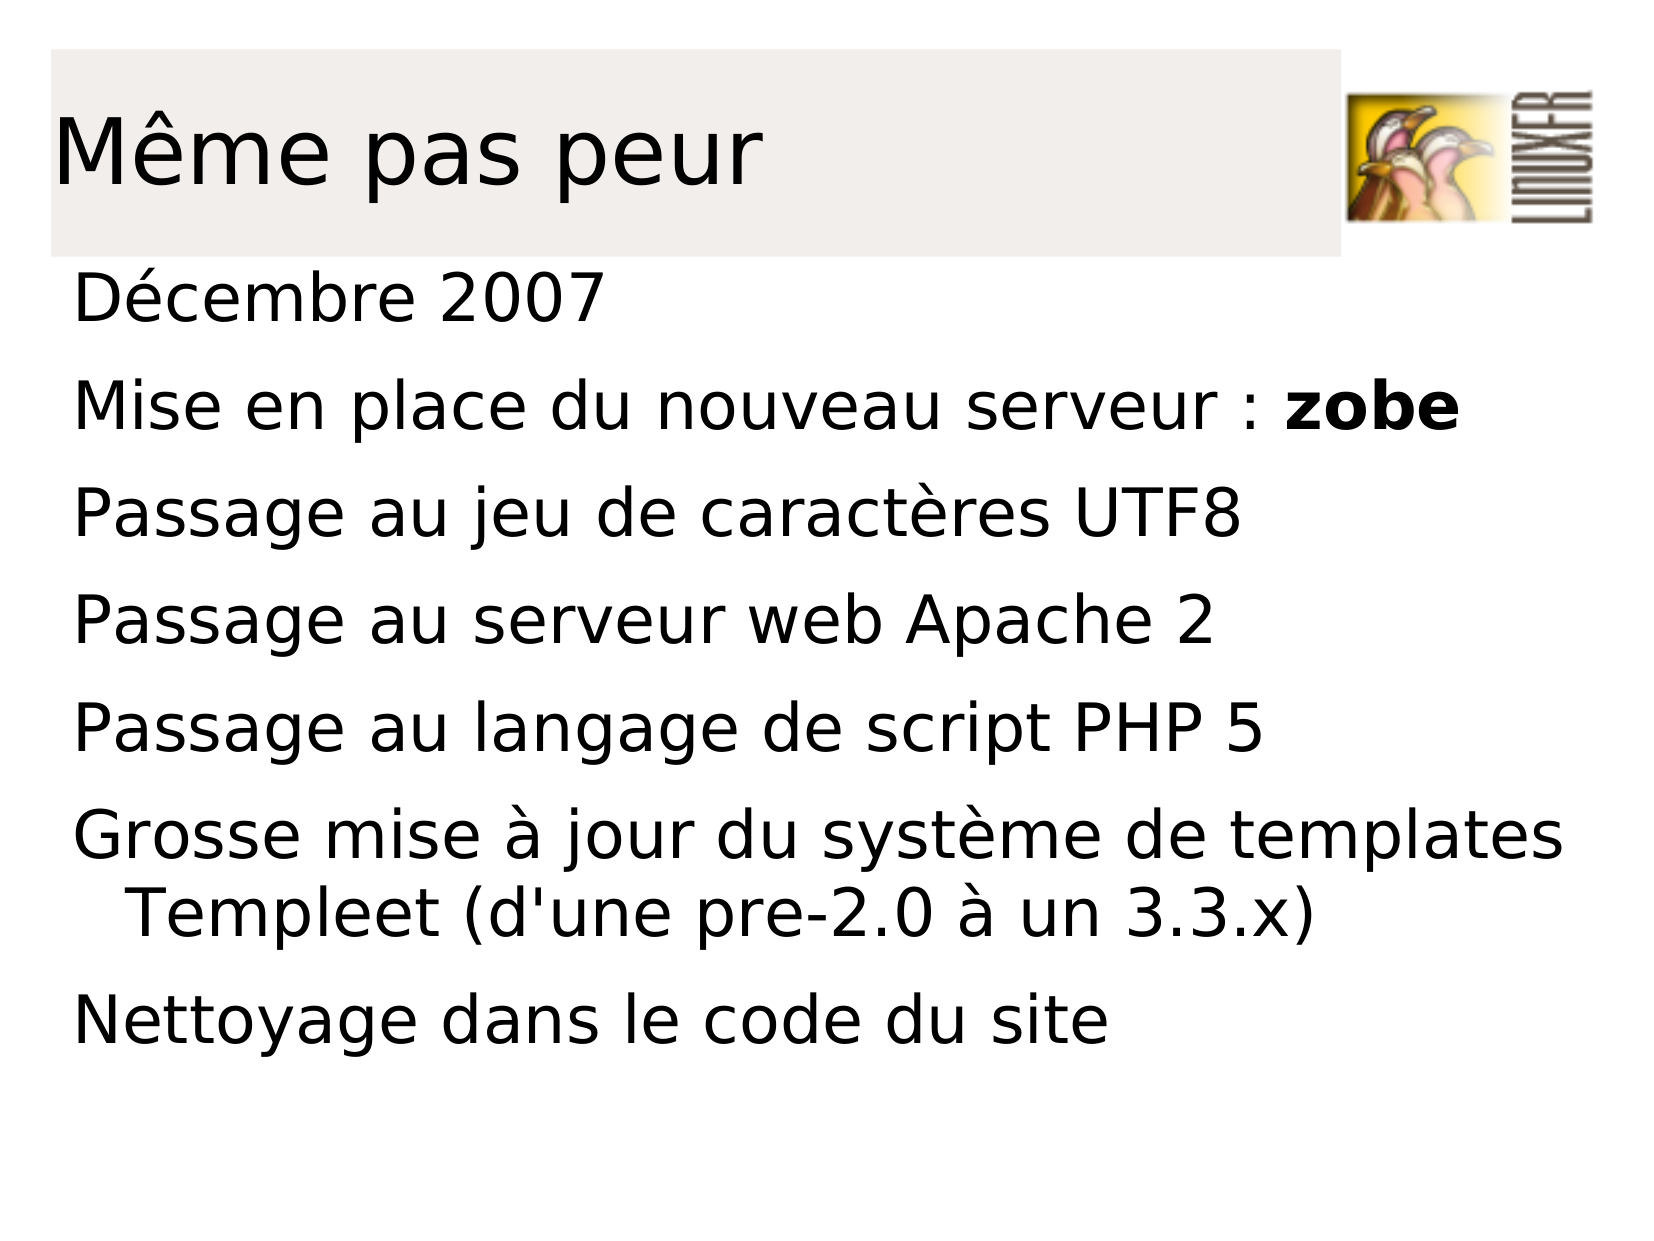

# Même pas peur
Décembre 2007
Mise en place du nouveau serveur : zobe
Passage au jeu de caractères UTF8
Passage au serveur web Apache 2
Passage au langage de script PHP 5
Grosse mise à jour du système de templates Templeet (d'une pre-2.0 à un 3.3.x)
Nettoyage dans le code du site